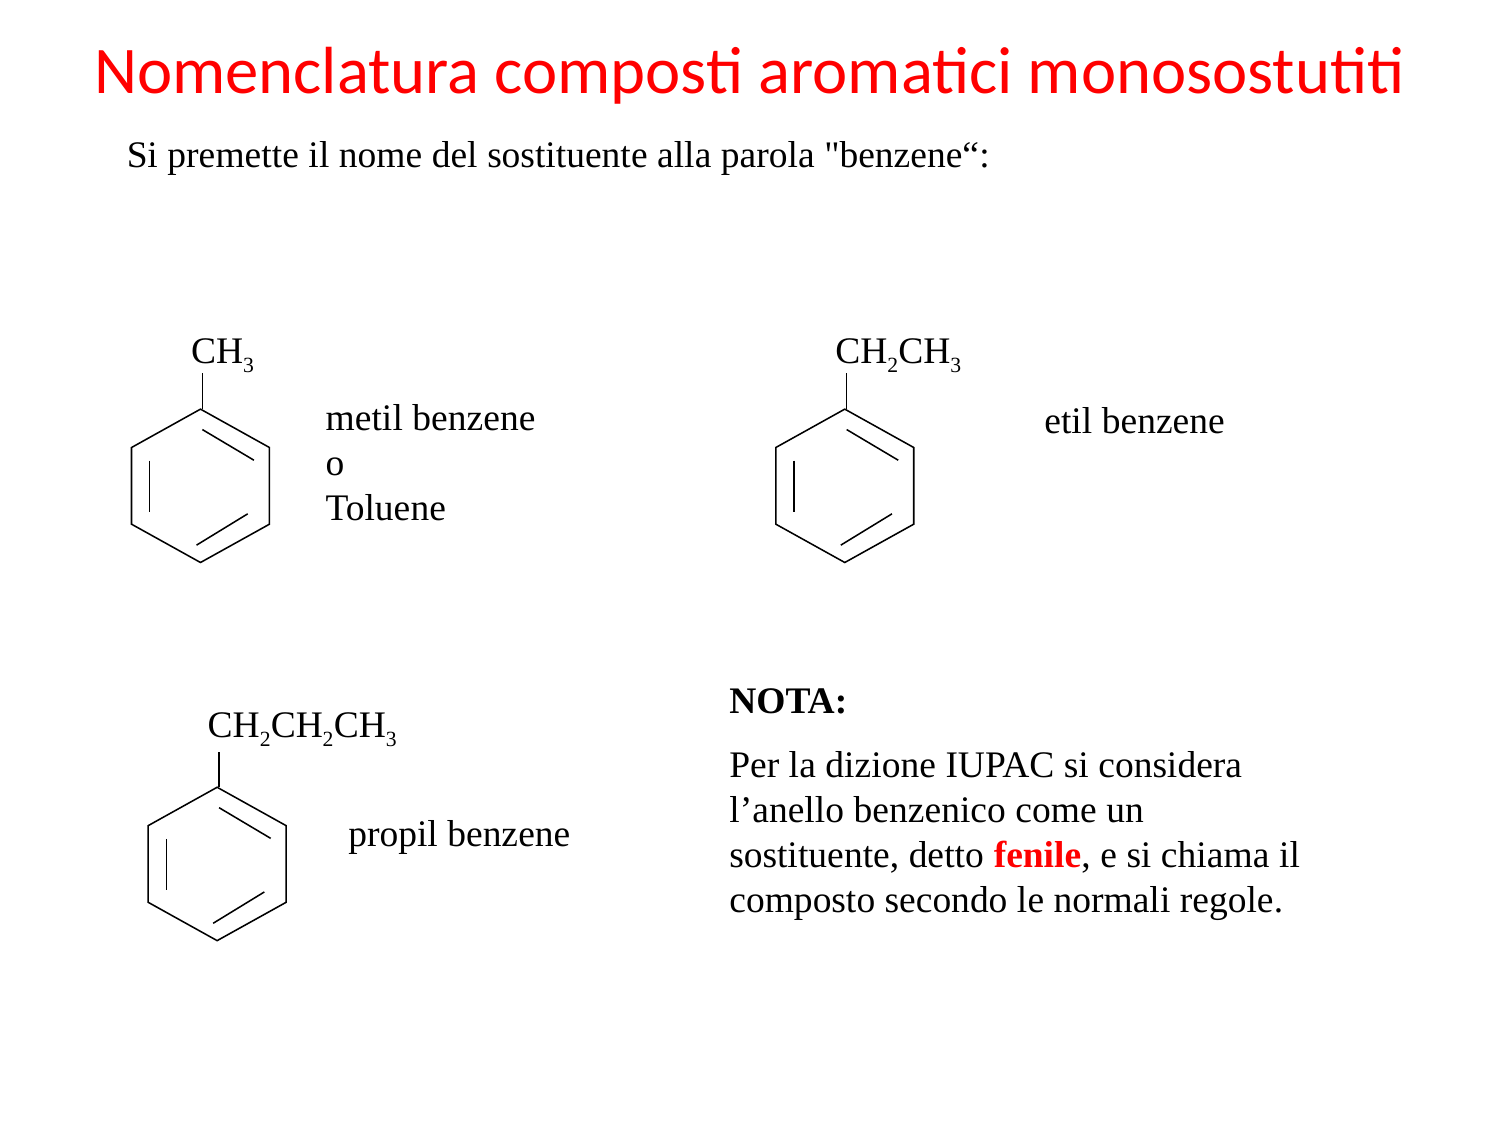

# Nomenclatura composti aromatici monosostutiti
Si premette il nome del sostituente alla parola "benzene“:
CH3
CH2CH3
metil benzene
o
Toluene
etil benzene
NOTA:
Per la dizione IUPAC si considera l’anello benzenico come un sostituente, detto fenile, e si chiama il composto secondo le normali regole.
CH2CH2CH3
propil benzene